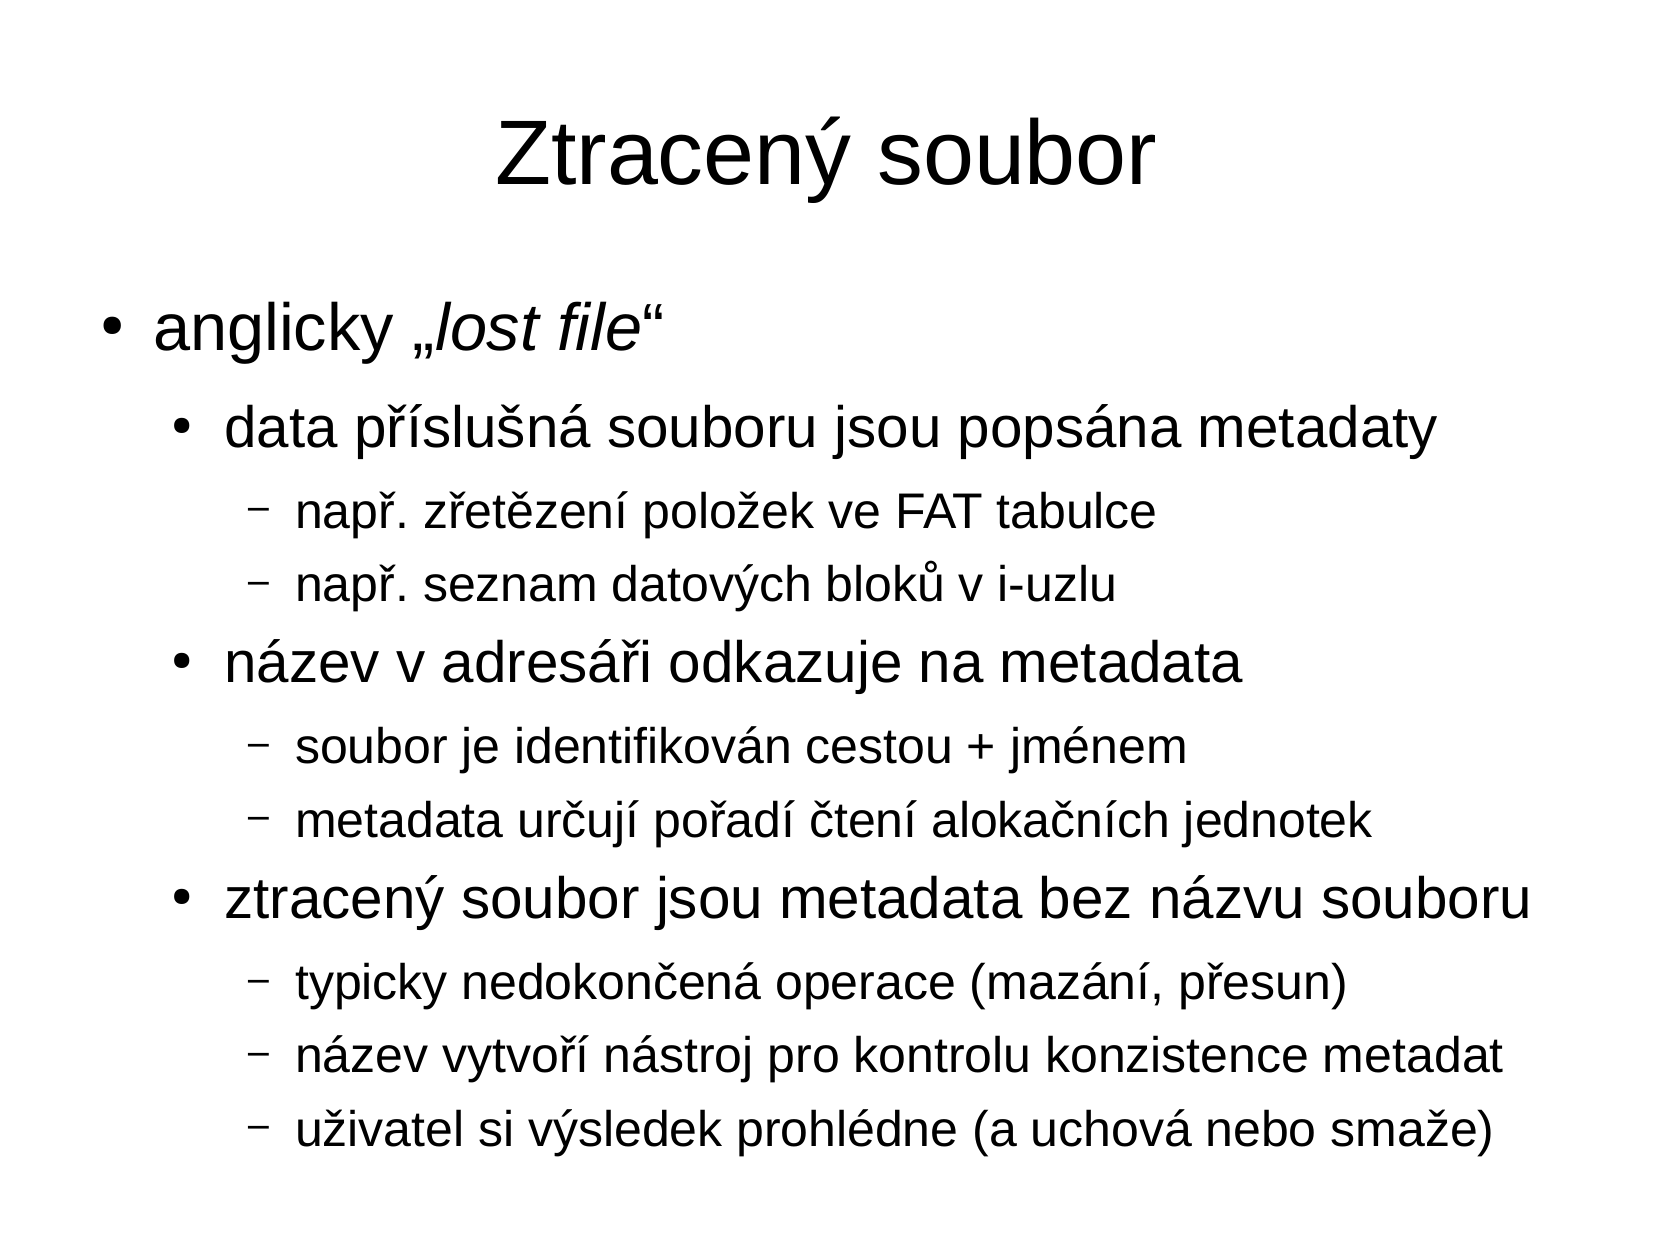

# Ztracený soubor
anglicky „lost file“
data příslušná souboru jsou popsána metadaty
např. zřetězení položek ve FAT tabulce
např. seznam datových bloků v i-uzlu
název v adresáři odkazuje na metadata
soubor je identifikován cestou + jménem
metadata určují pořadí čtení alokačních jednotek
ztracený soubor jsou metadata bez názvu souboru
typicky nedokončená operace (mazání, přesun)
název vytvoří nástroj pro kontrolu konzistence metadat
uživatel si výsledek prohlédne (a uchová nebo smaže)